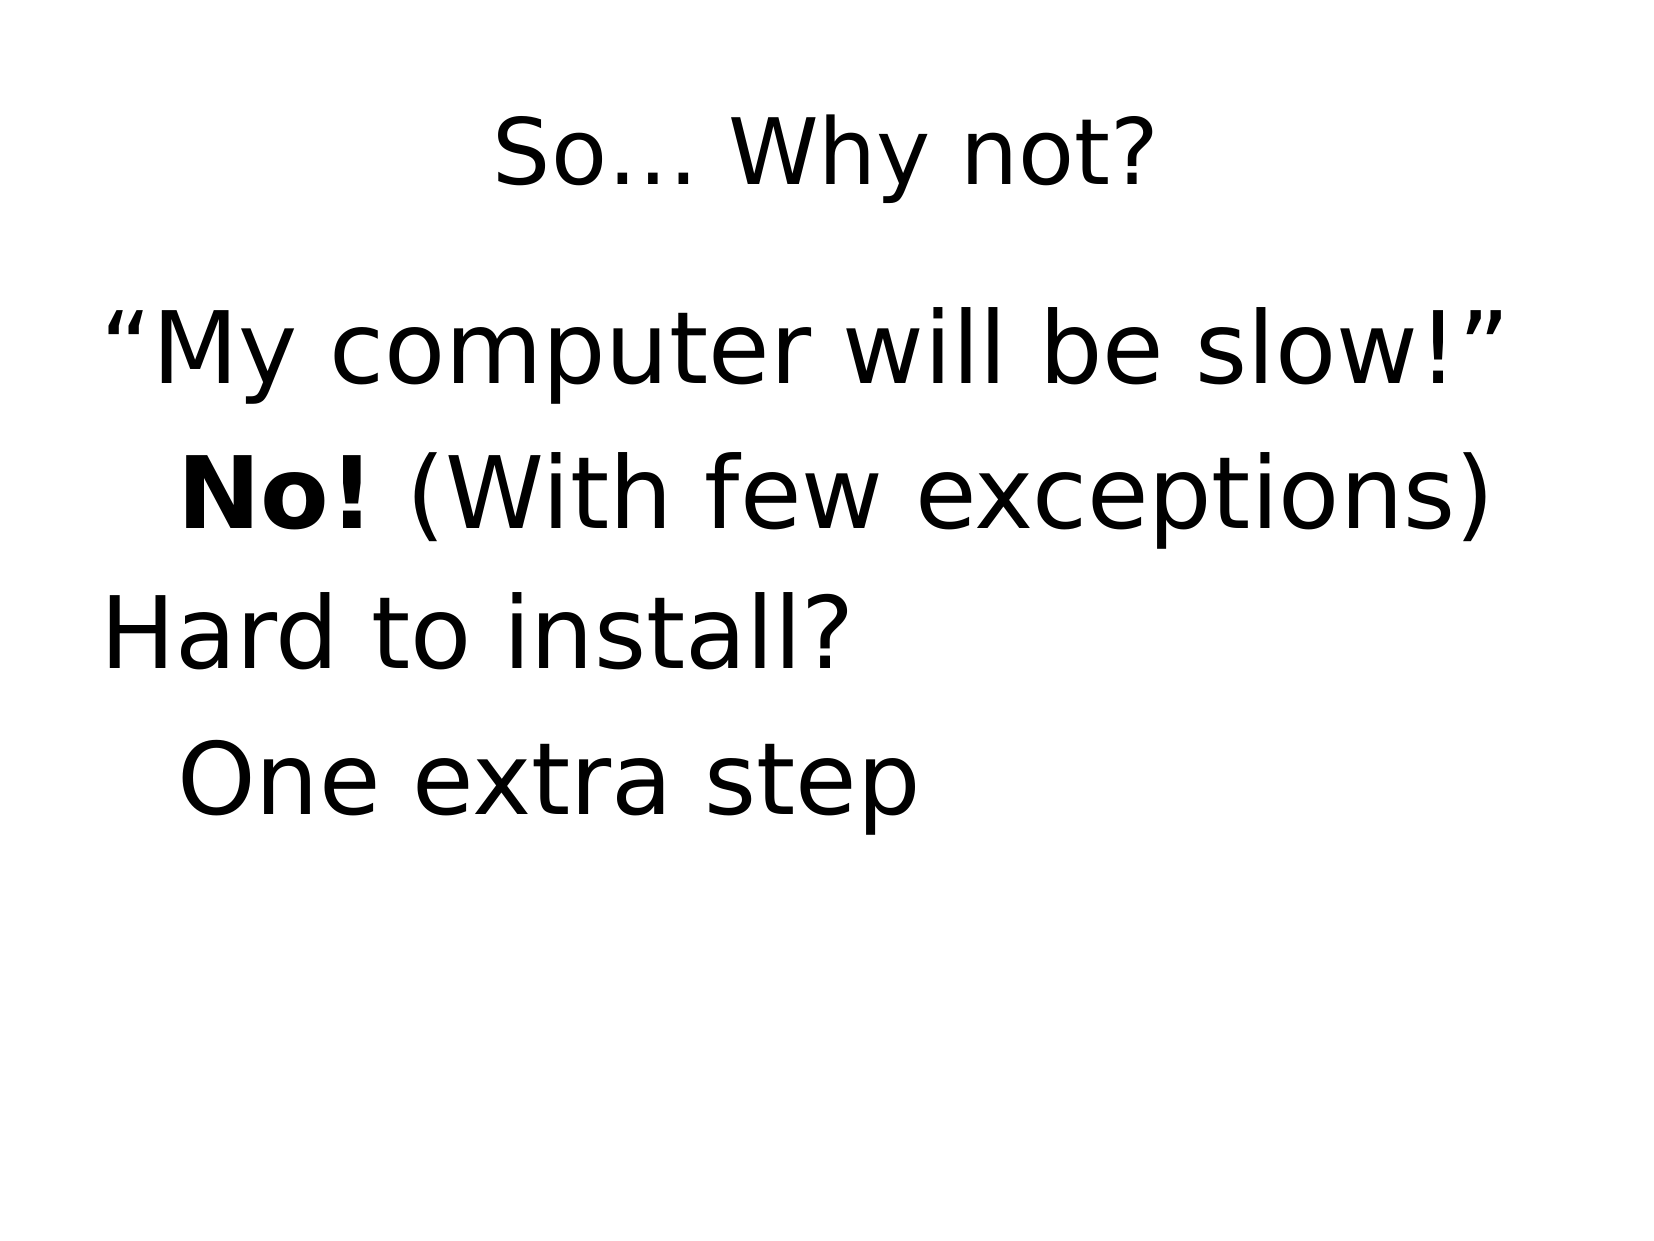

# So… Why not?
“My computer will be slow!”
No! (With few exceptions)
Hard to install?
One extra step